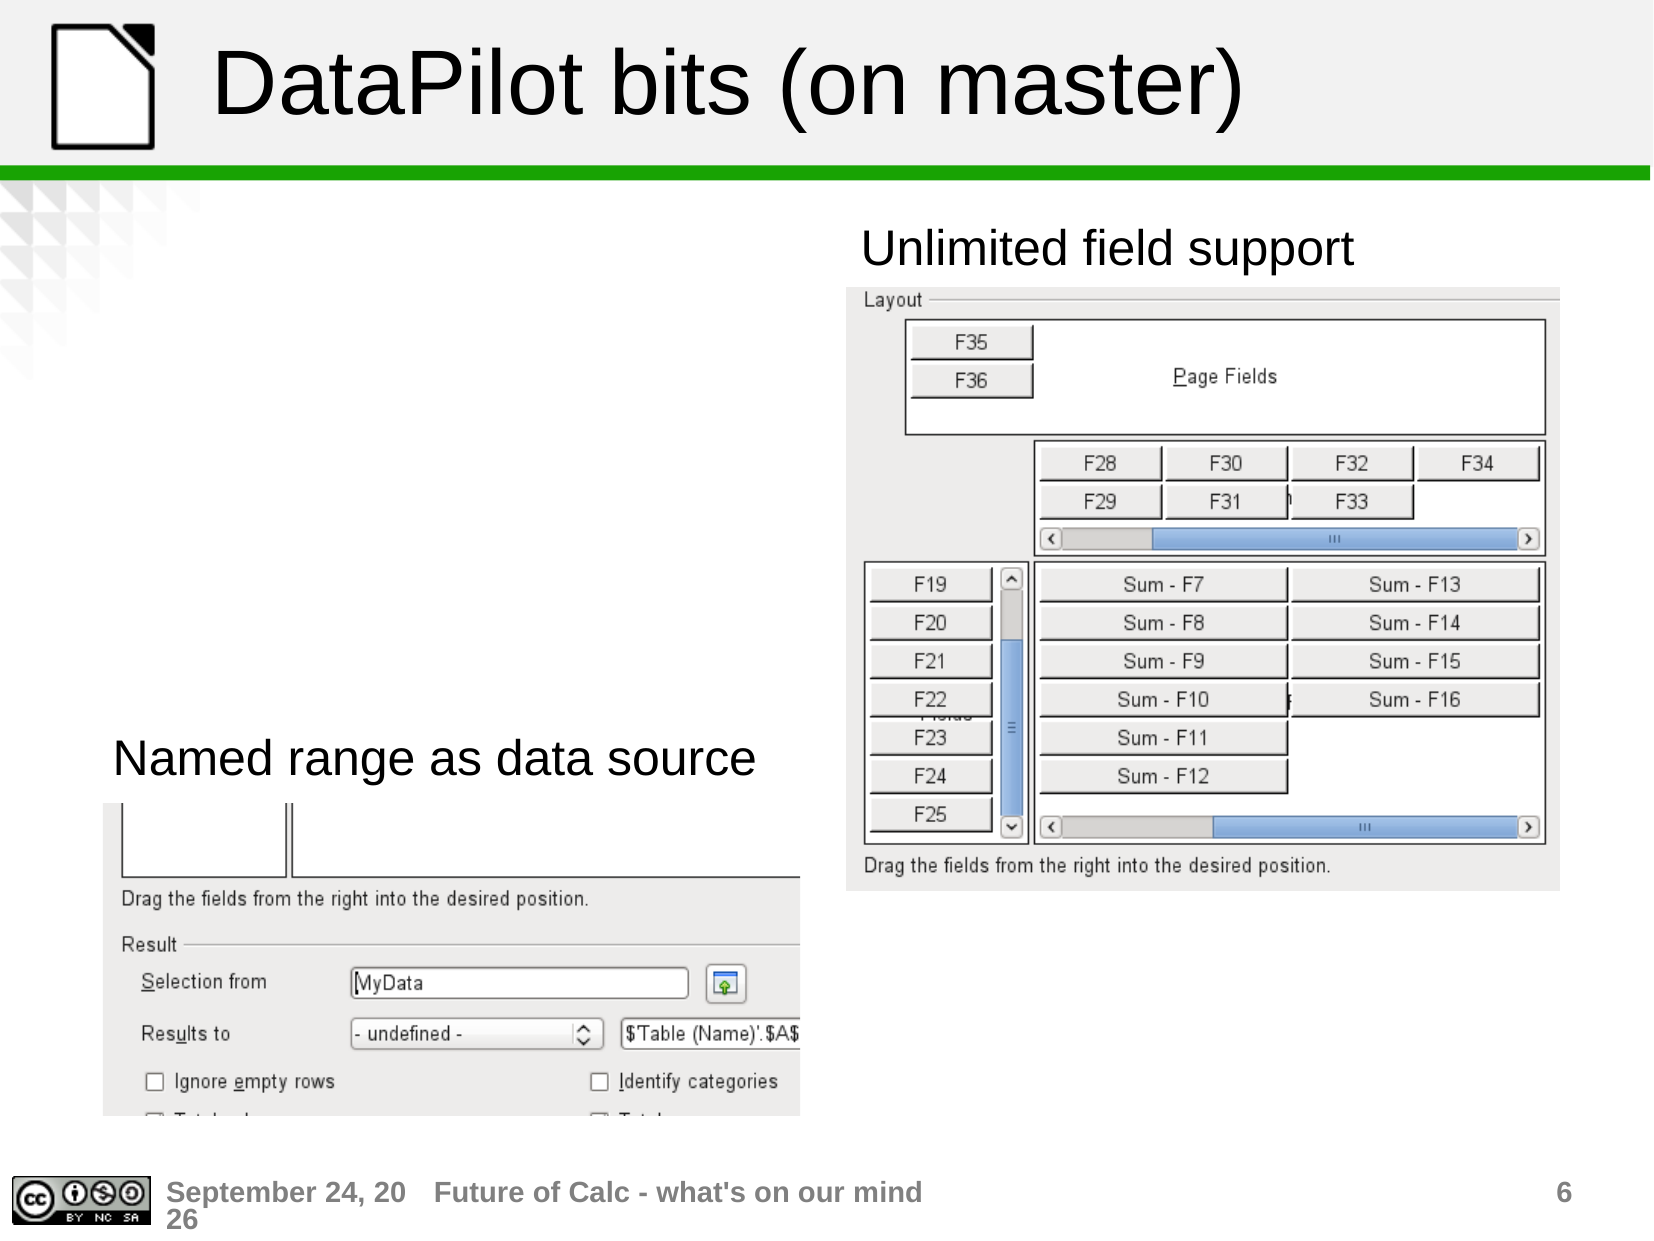

# DataPilot bits (on master)
Unlimited field support
Named range as data source
Future of Calc - what's on our mind
6